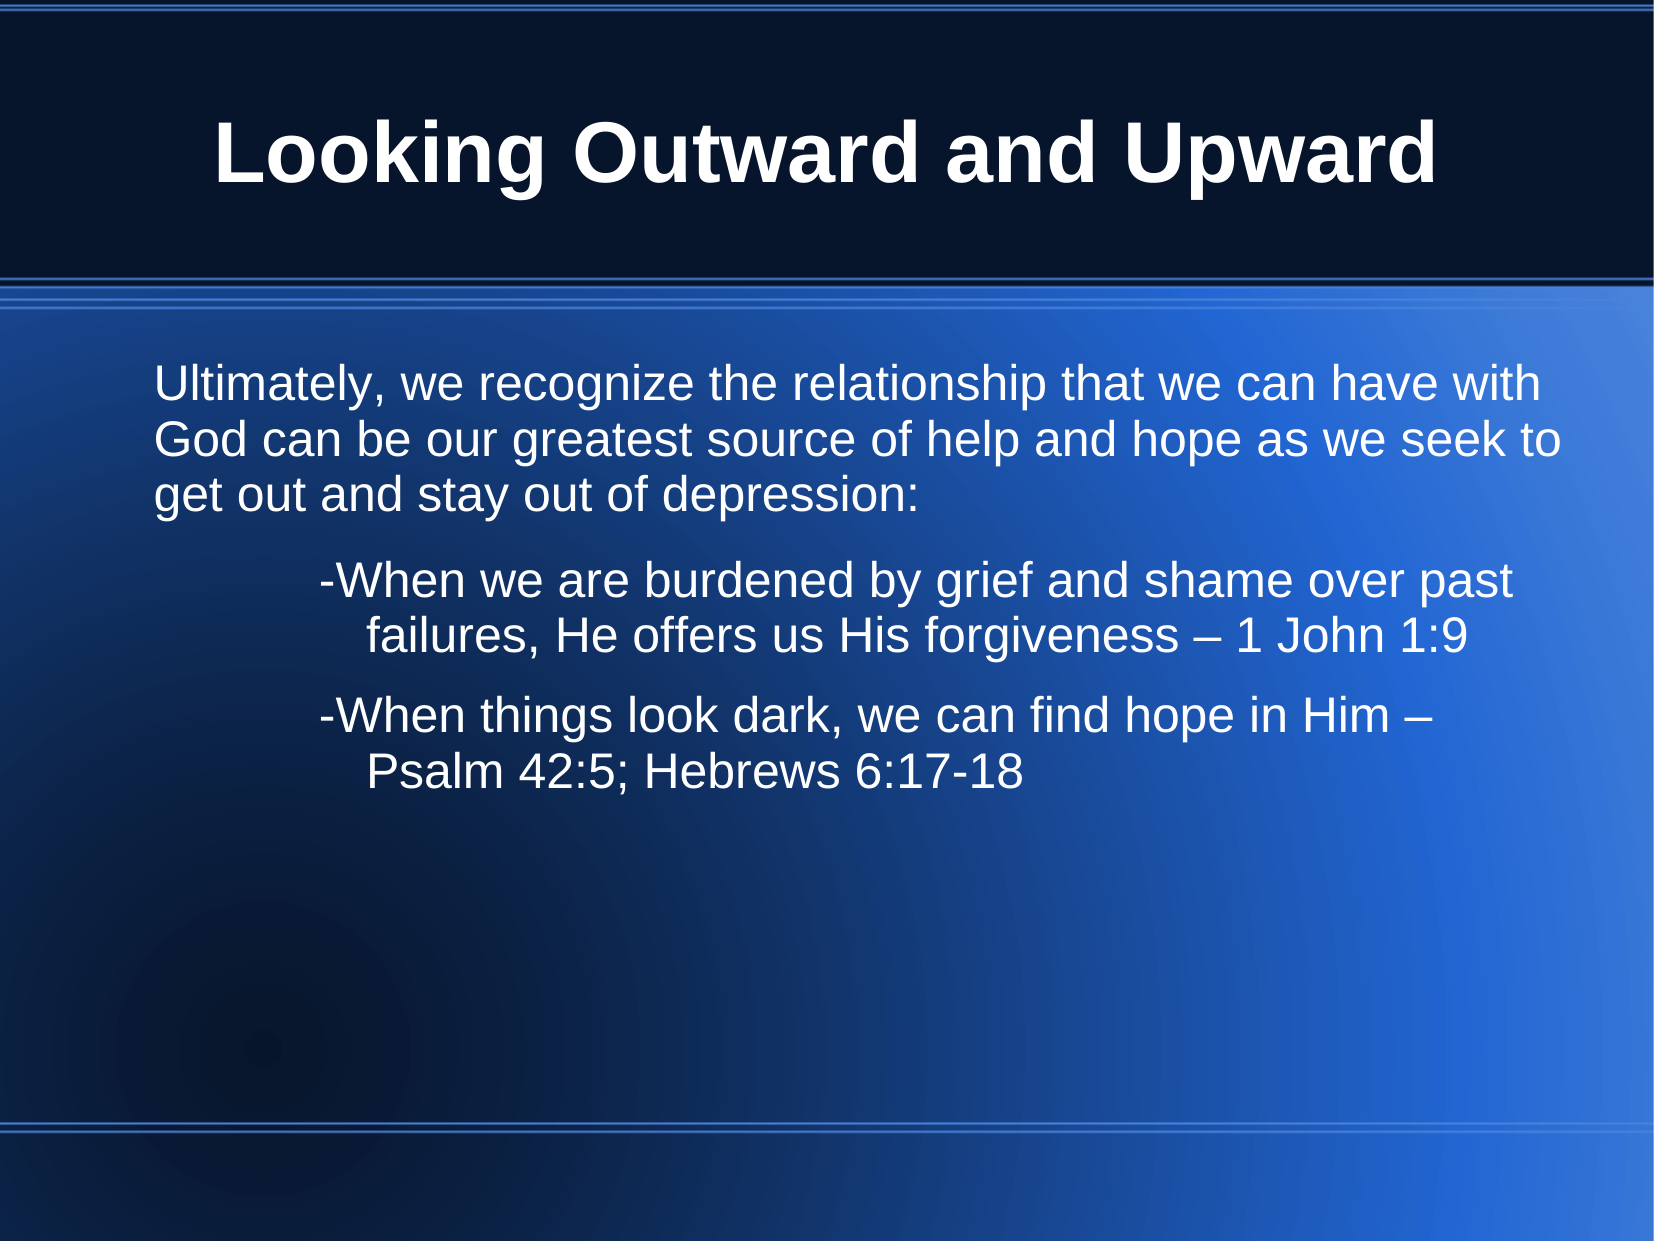

# Looking Outward and Upward
Ultimately, we recognize the relationship that we can have with God can be our greatest source of help and hope as we seek to get out and stay out of depression:
-When we are burdened by grief and shame over past failures, He offers us His forgiveness – 1 John 1:9
-When things look dark, we can find hope in Him – Psalm 42:5; Hebrews 6:17-18